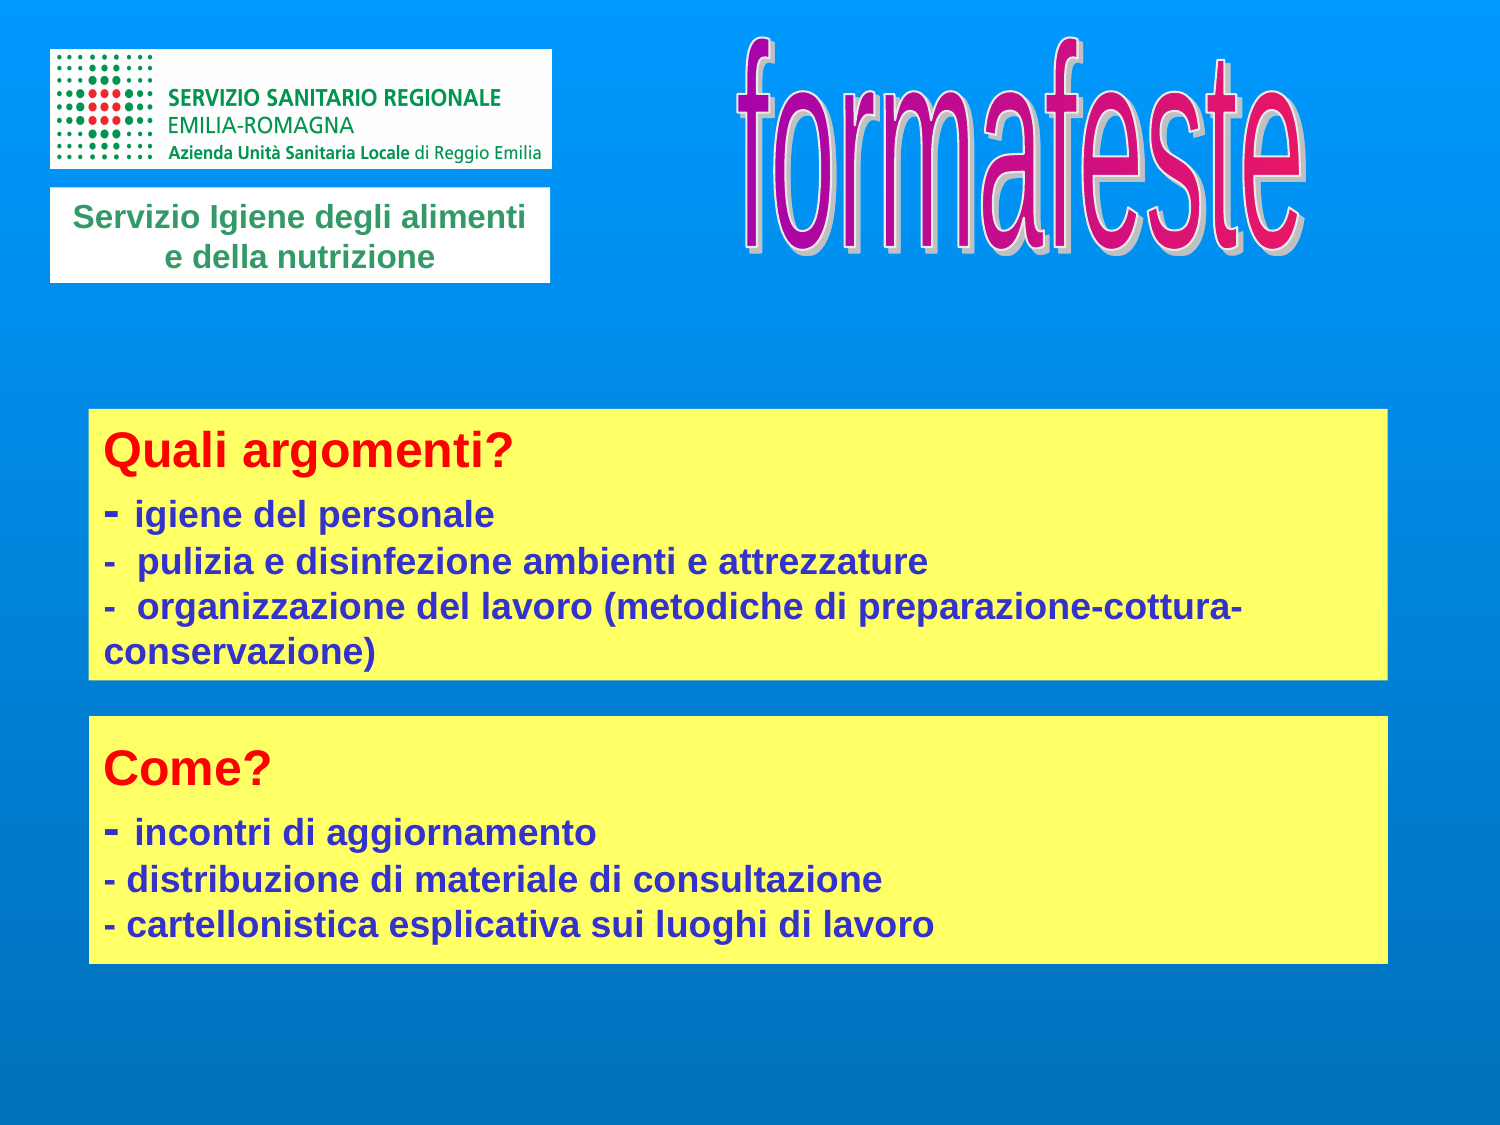

formafeste
Servizio Igiene degli alimenti e della nutrizione
# Quali argomenti? - igiene del personale - pulizia e disinfezione ambienti e attrezzature - organizzazione del lavoro (metodiche di preparazione-cottura-conservazione)
Come?
- incontri di aggiornamento
- distribuzione di materiale di consultazione
- cartellonistica esplicativa sui luoghi di lavoro